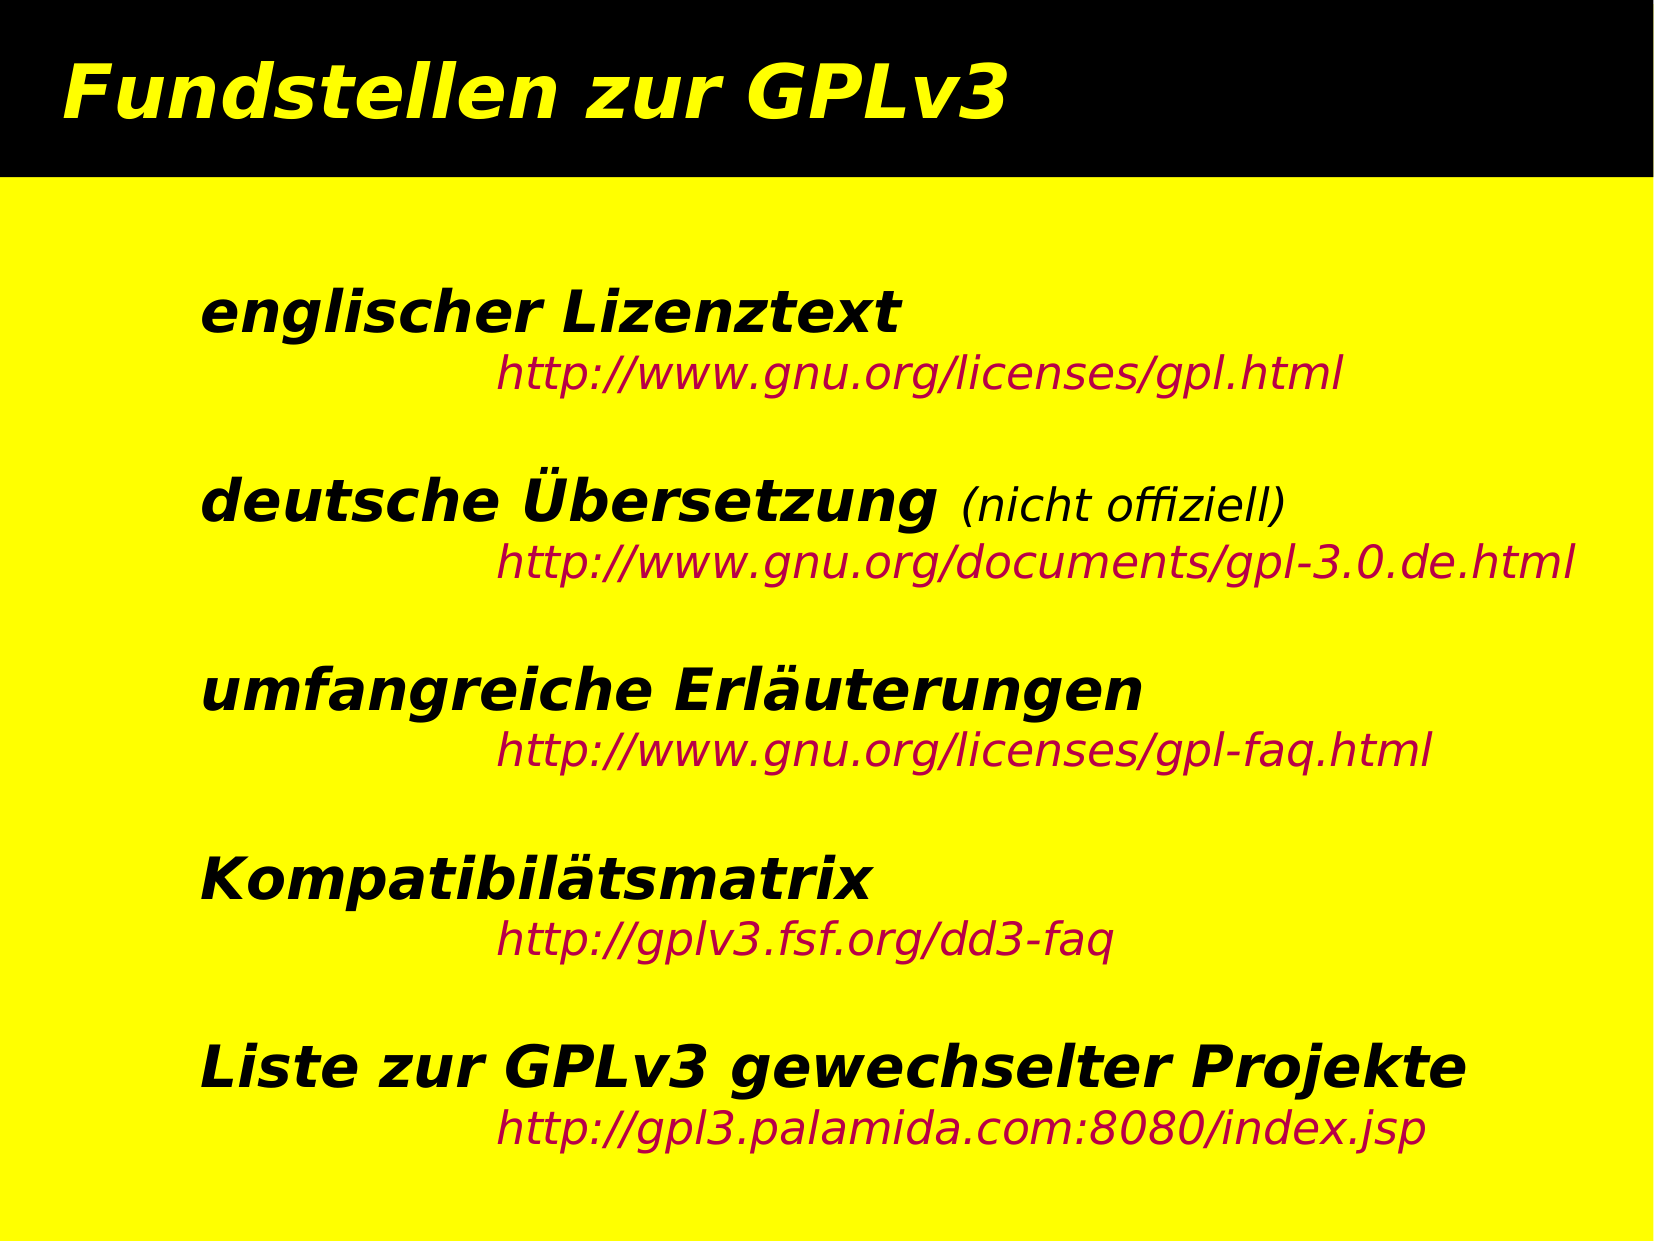

Fundstellen zur GPLv3
	englischer Lizenztext
					http://www.gnu.org/licenses/gpl.html
	deutsche Übersetzung (nicht offiziell)
					http://www.gnu.org/documents/gpl-3.0.de.html
	umfangreiche Erläuterungen
 					http://www.gnu.org/licenses/gpl-faq.html
	Kompatibilätsmatrix
					http://gplv3.fsf.org/dd3-faq
	Liste zur GPLv3 gewechselter Projekte
					http://gpl3.palamida.com:8080/index.jsp